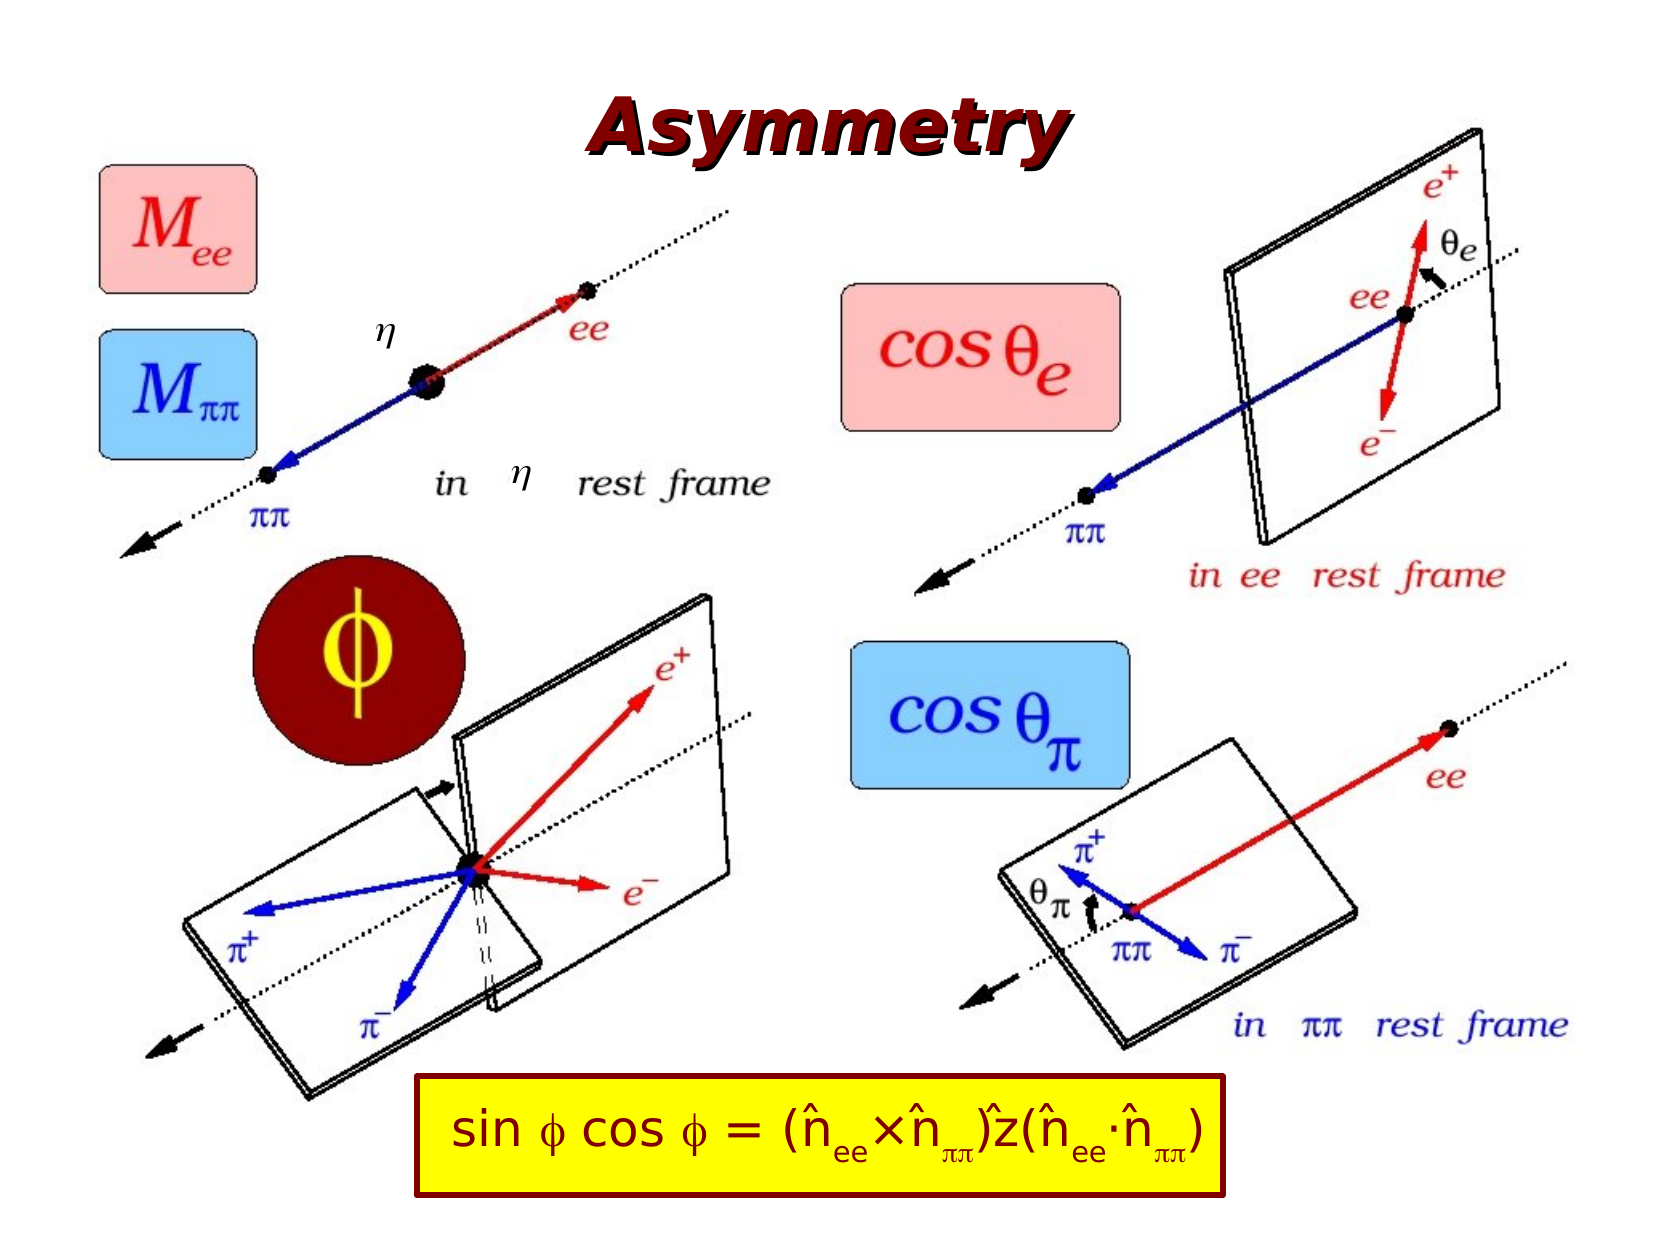

Asymmetry
h
h
ˆ
ˆ
ˆ
ˆ
ˆ
sin f cos f = (nee×npp)z(nee·npp)